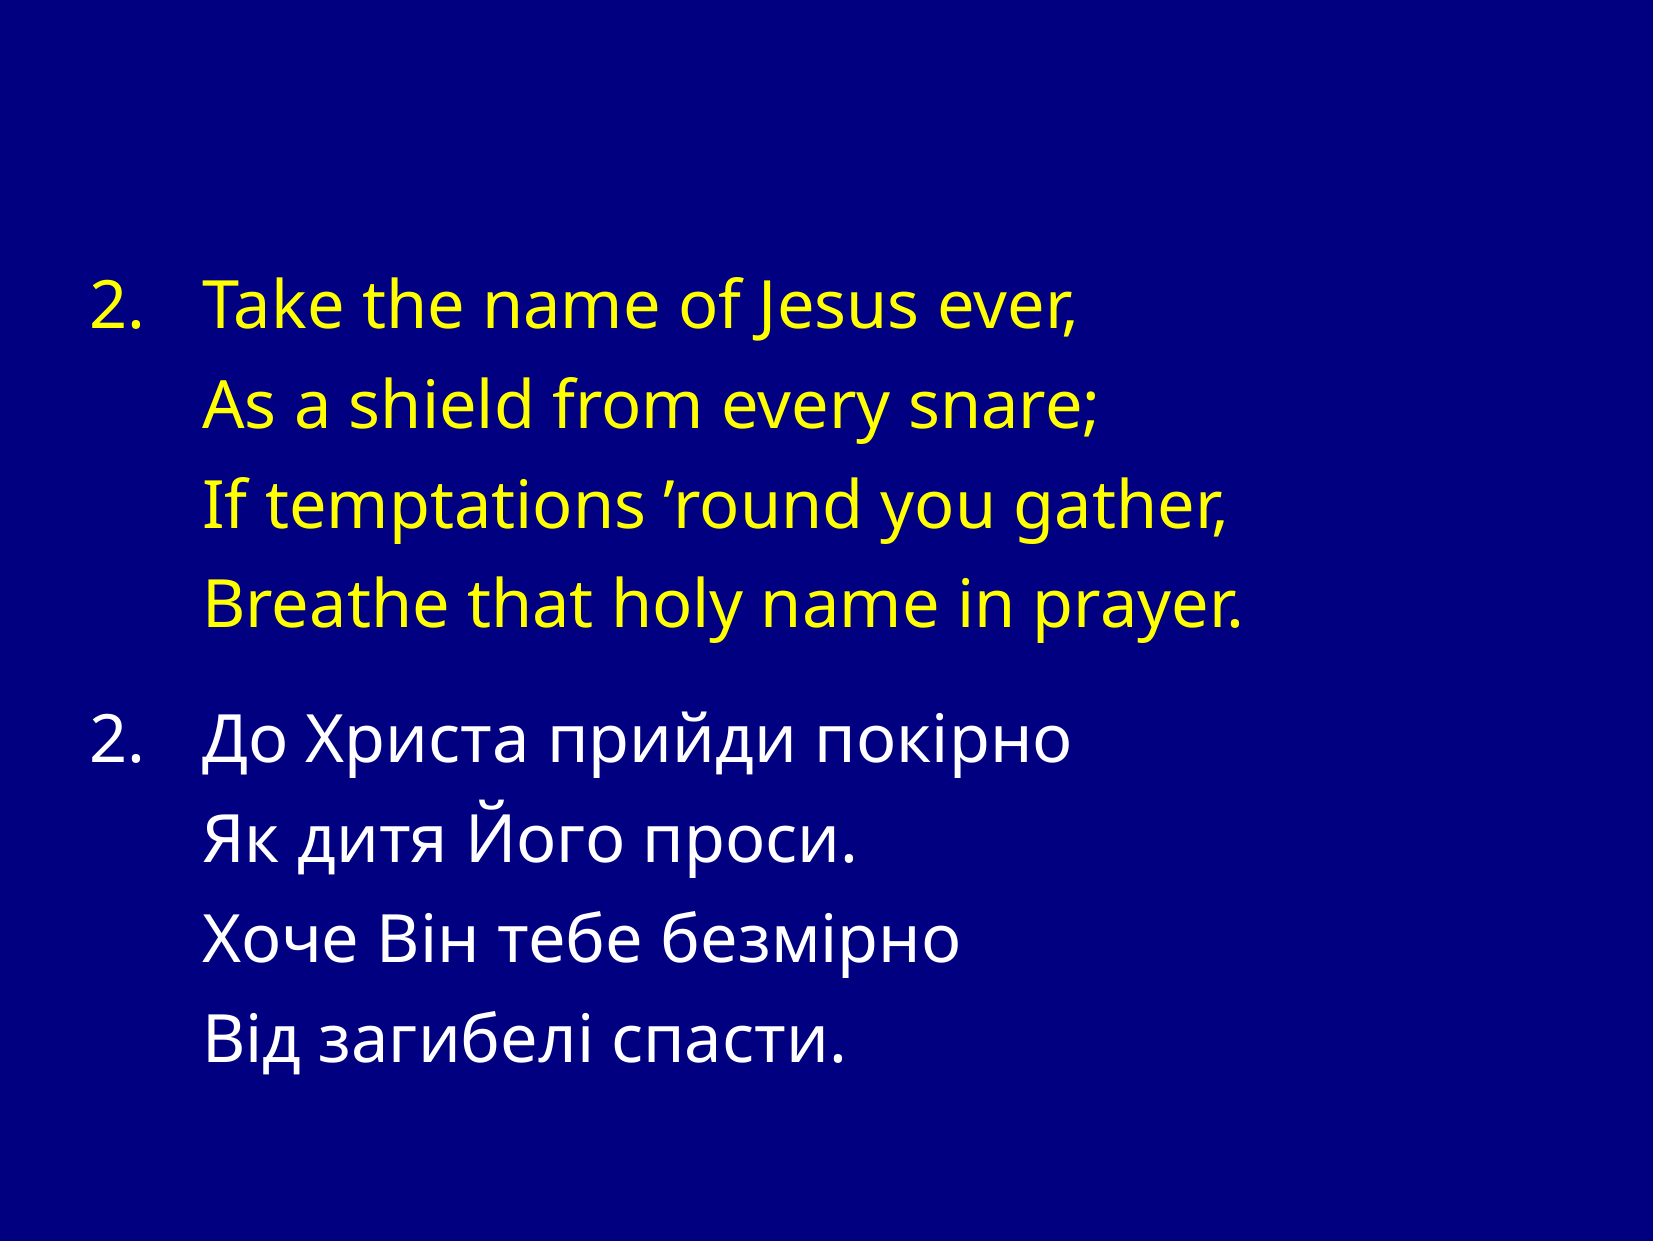

2.	Take the name of Jesus ever,
	As a shield from every snare;
	If temptations ’round you gather,
	Breathe that holy name in prayer.
2.	До Христа прийди покірно
	Як дитя Його проси.
	Хоче Він тебе безмірно
	Від загибелі спасти.